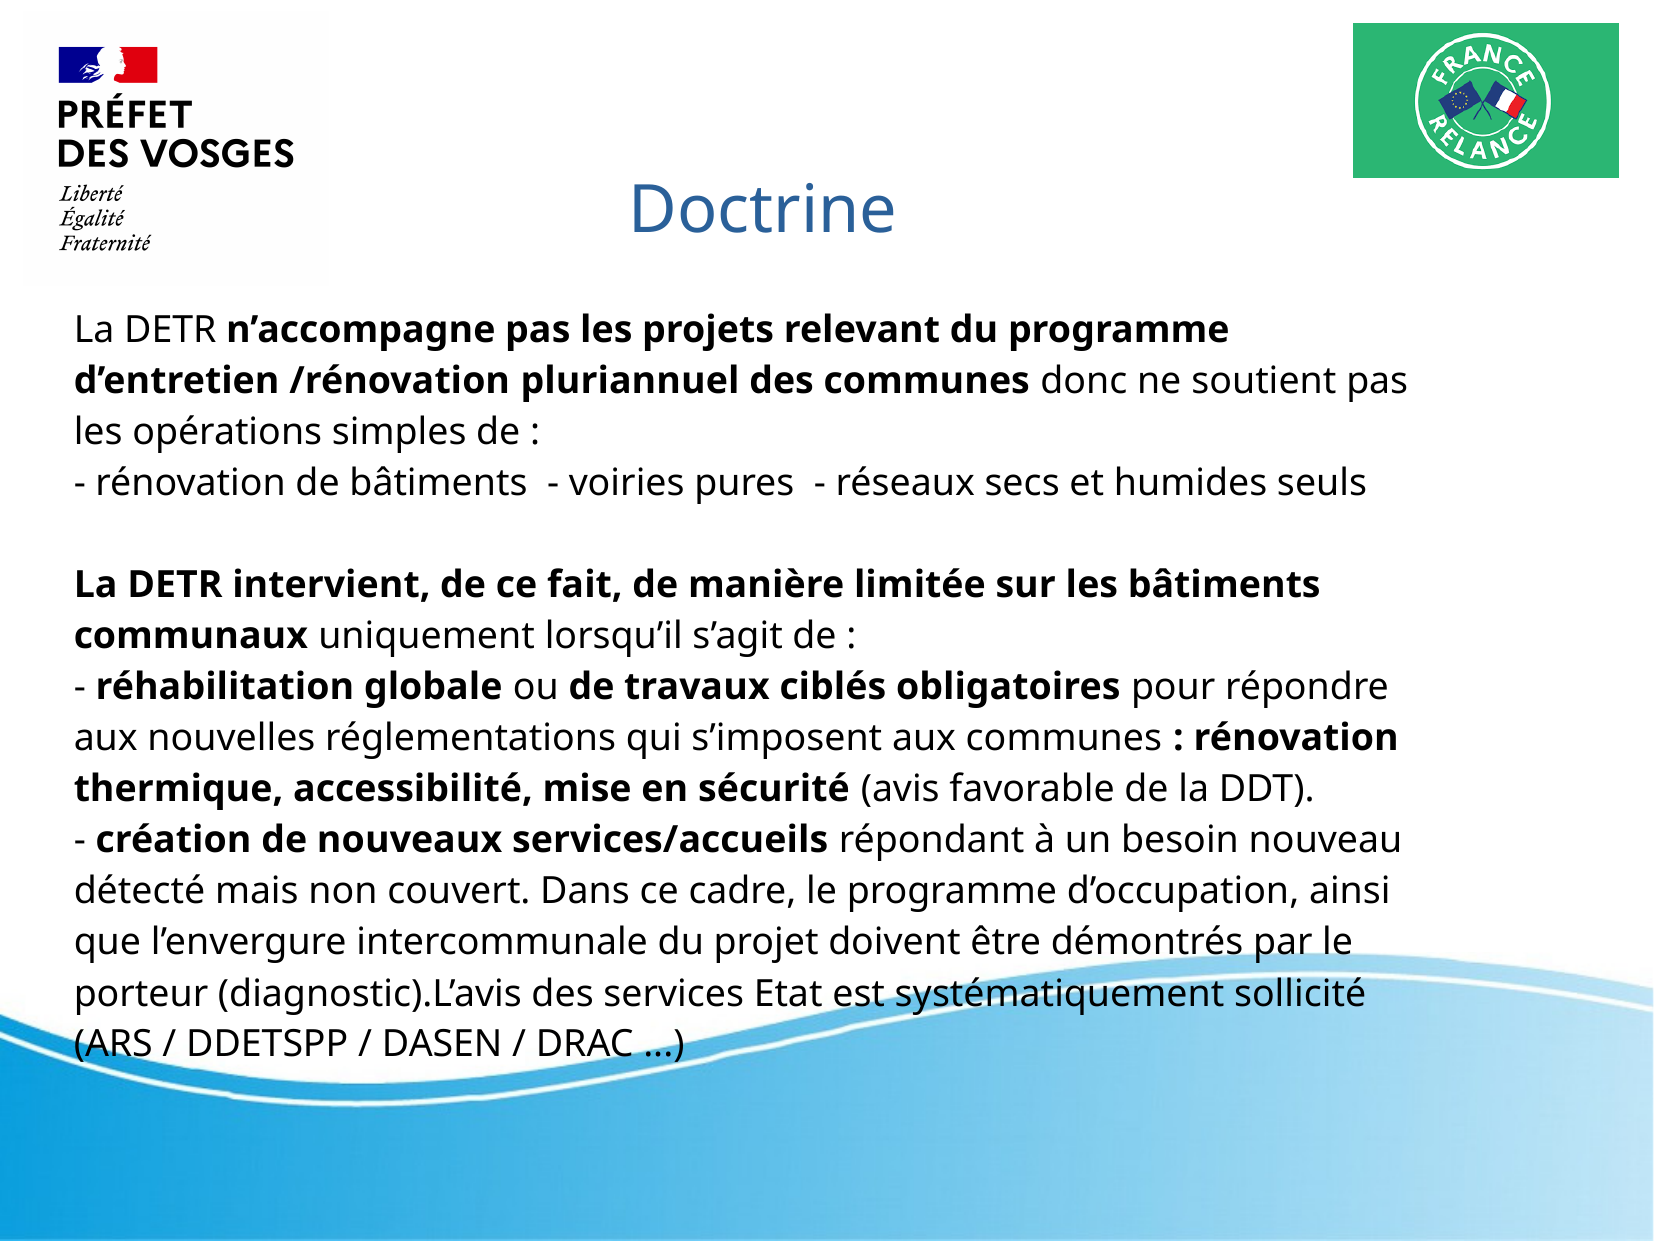

Doctrine
La DETR n’accompagne pas les projets relevant du programme d’entretien /rénovation pluriannuel des communes donc ne soutient pas les opérations simples de :
- rénovation de bâtiments - voiries pures - réseaux secs et humides seuls
La DETR intervient, de ce fait, de manière limitée sur les bâtiments communaux uniquement lorsqu’il s’agit de :
- réhabilitation globale ou de travaux ciblés obligatoires pour répondre aux nouvelles réglementations qui s’imposent aux communes : rénovation thermique, accessibilité, mise en sécurité (avis favorable de la DDT).
- création de nouveaux services/accueils répondant à un besoin nouveau détecté mais non couvert. Dans ce cadre, le programme d’occupation, ainsi que l’envergure intercommunale du projet doivent être démontrés par le porteur (diagnostic).L’avis des services Etat est systématiquement sollicité (ARS / DDETSPP / DASEN / DRAC ...)